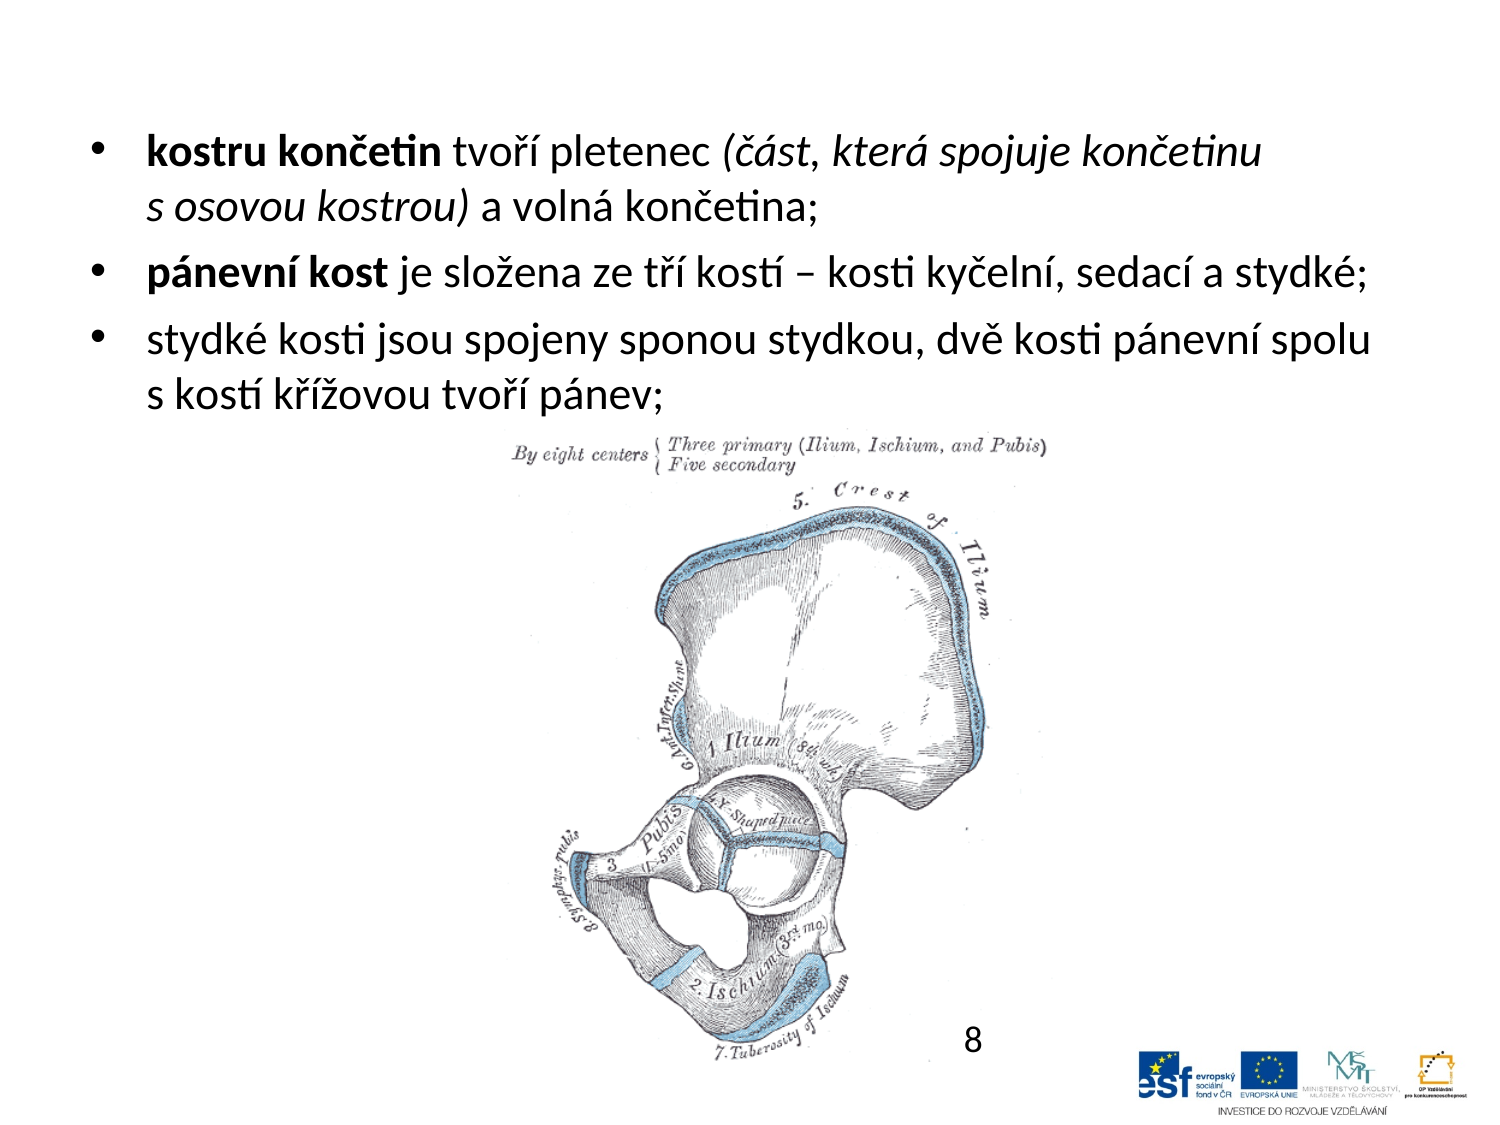

# kostru končetin tvoří pletenec (část, která spojuje končetinu s osovou kostrou) a volná končetina;
pánevní kost je složena ze tří kostí – kosti kyčelní, sedací a stydké;
stydké kosti jsou spojeny sponou stydkou, dvě kosti pánevní spolu
s kostí křížovou tvoří pánev;
8